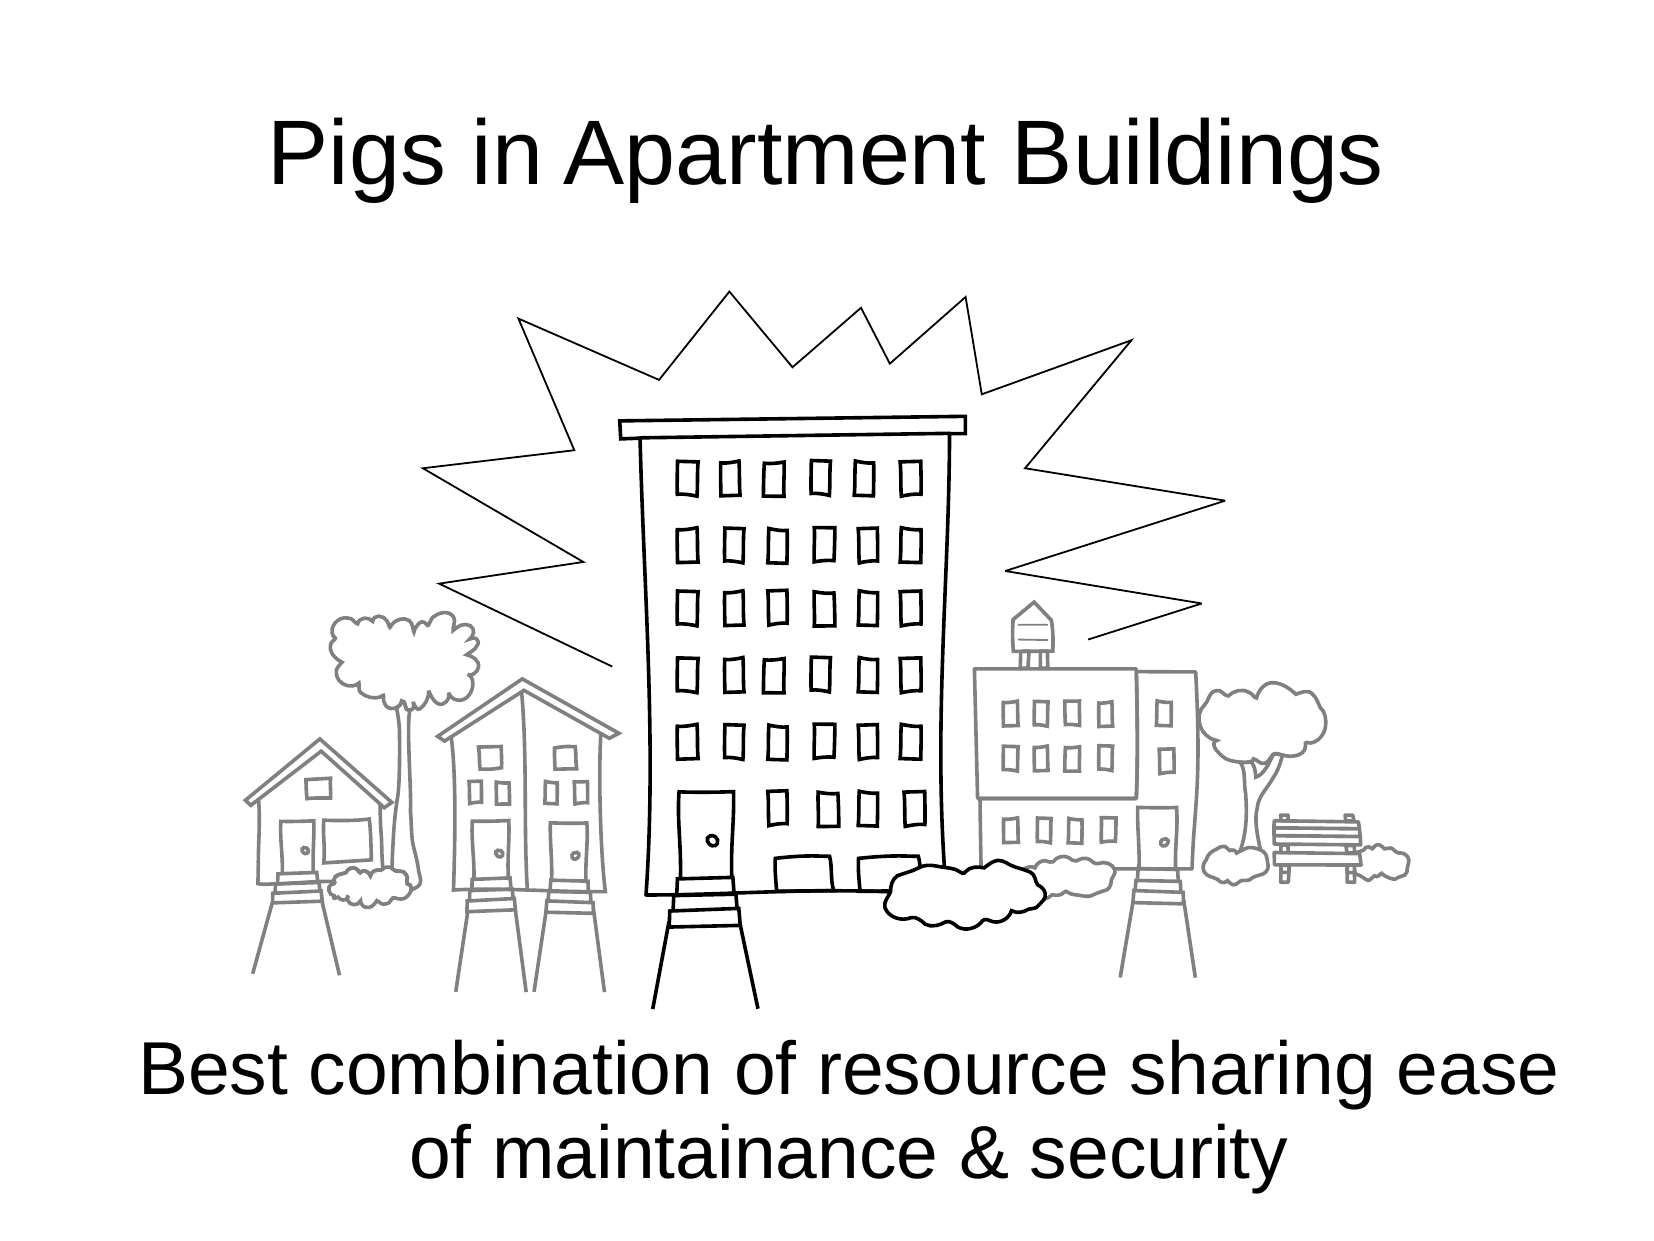

# Pigs in Apartment Buildings
Best combination of resource sharing ease of maintainance & security